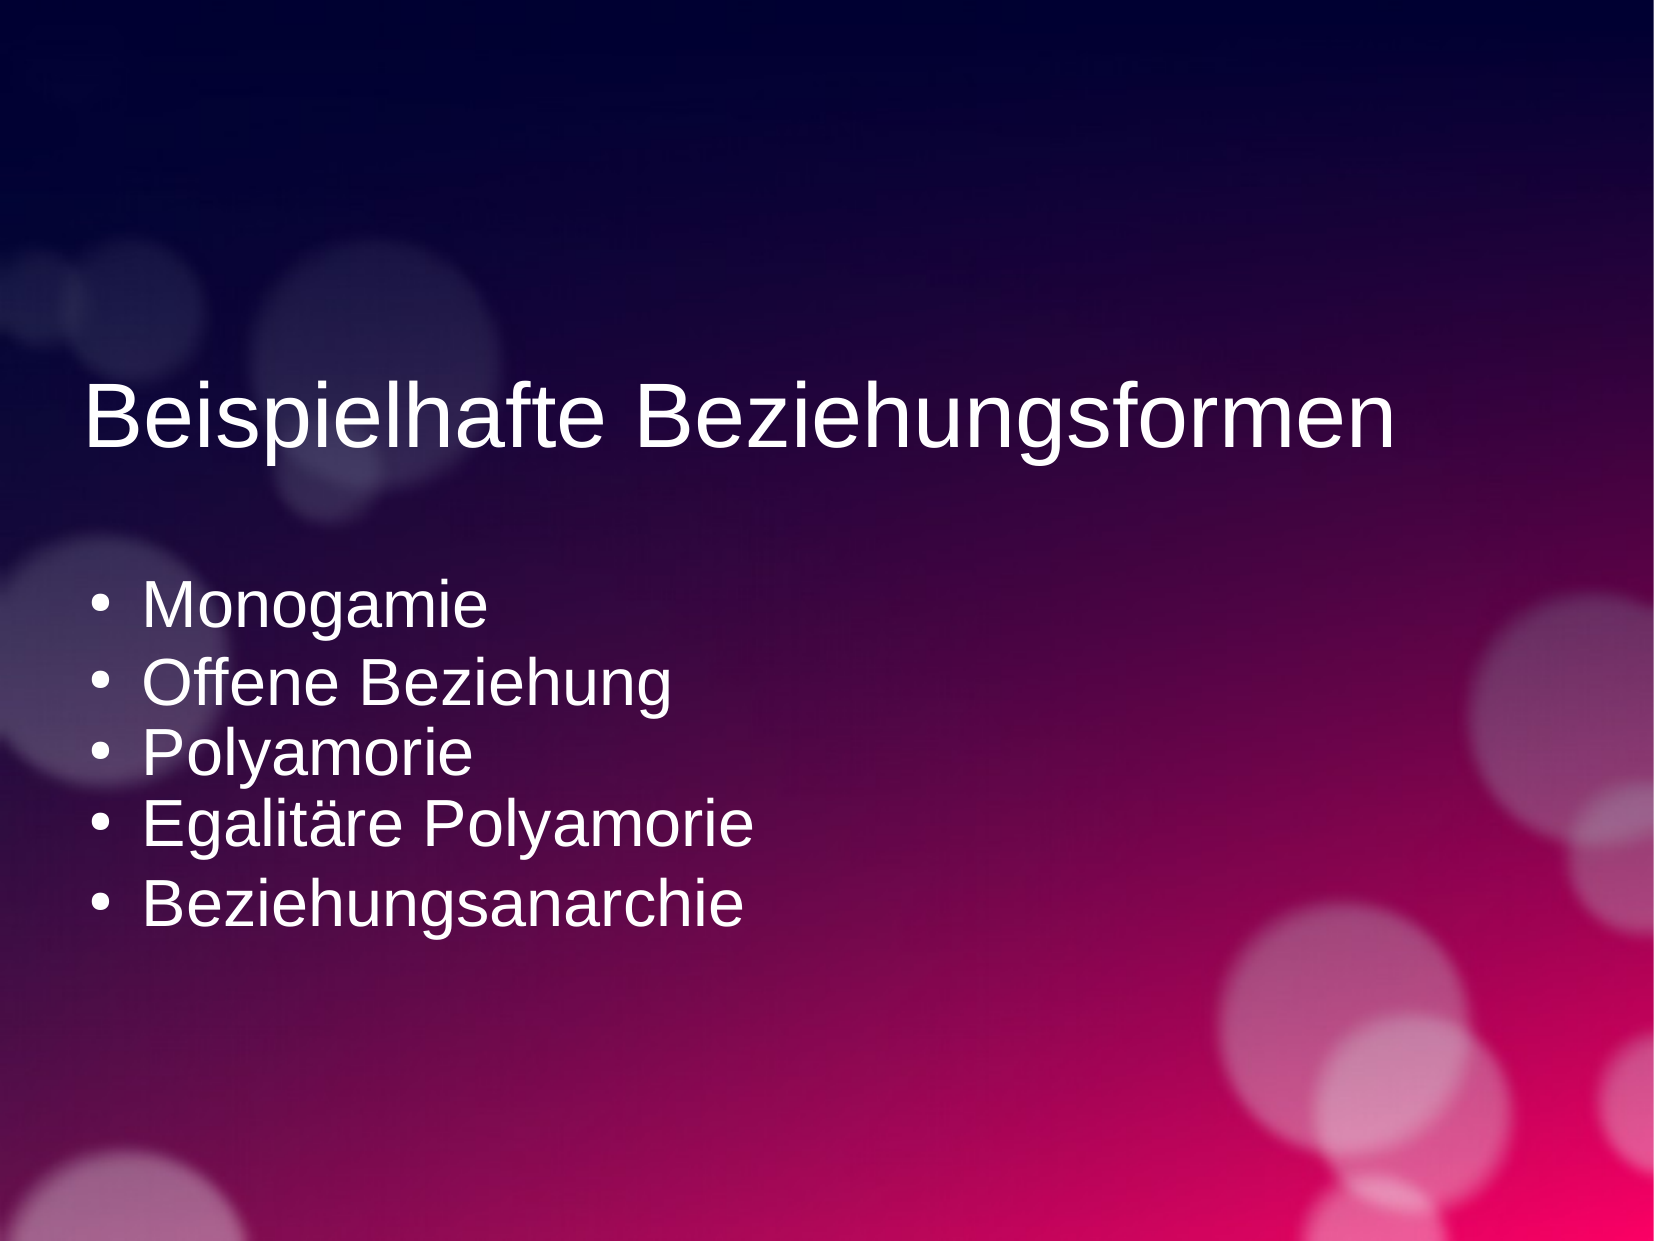

# Beispielhafte Beziehungsformen
Monogamie
Offene Beziehung
Polyamorie
Egalitäre Polyamorie
Beziehungsanarchie